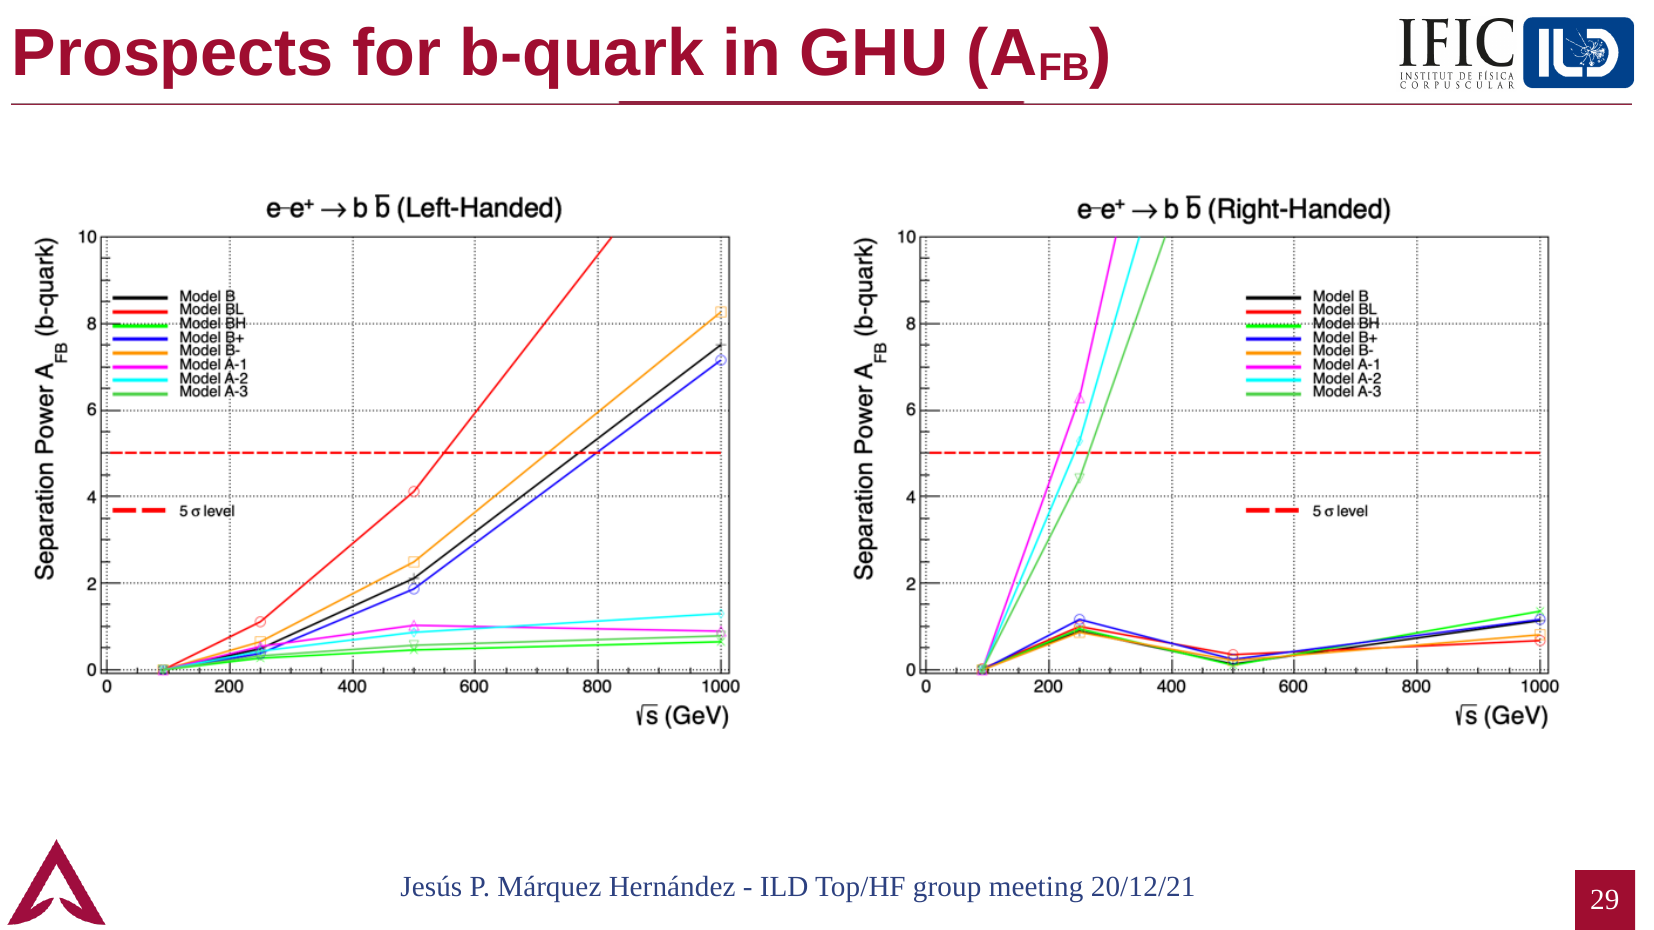

# Prospects for b-quark in GHU (AFB)
29